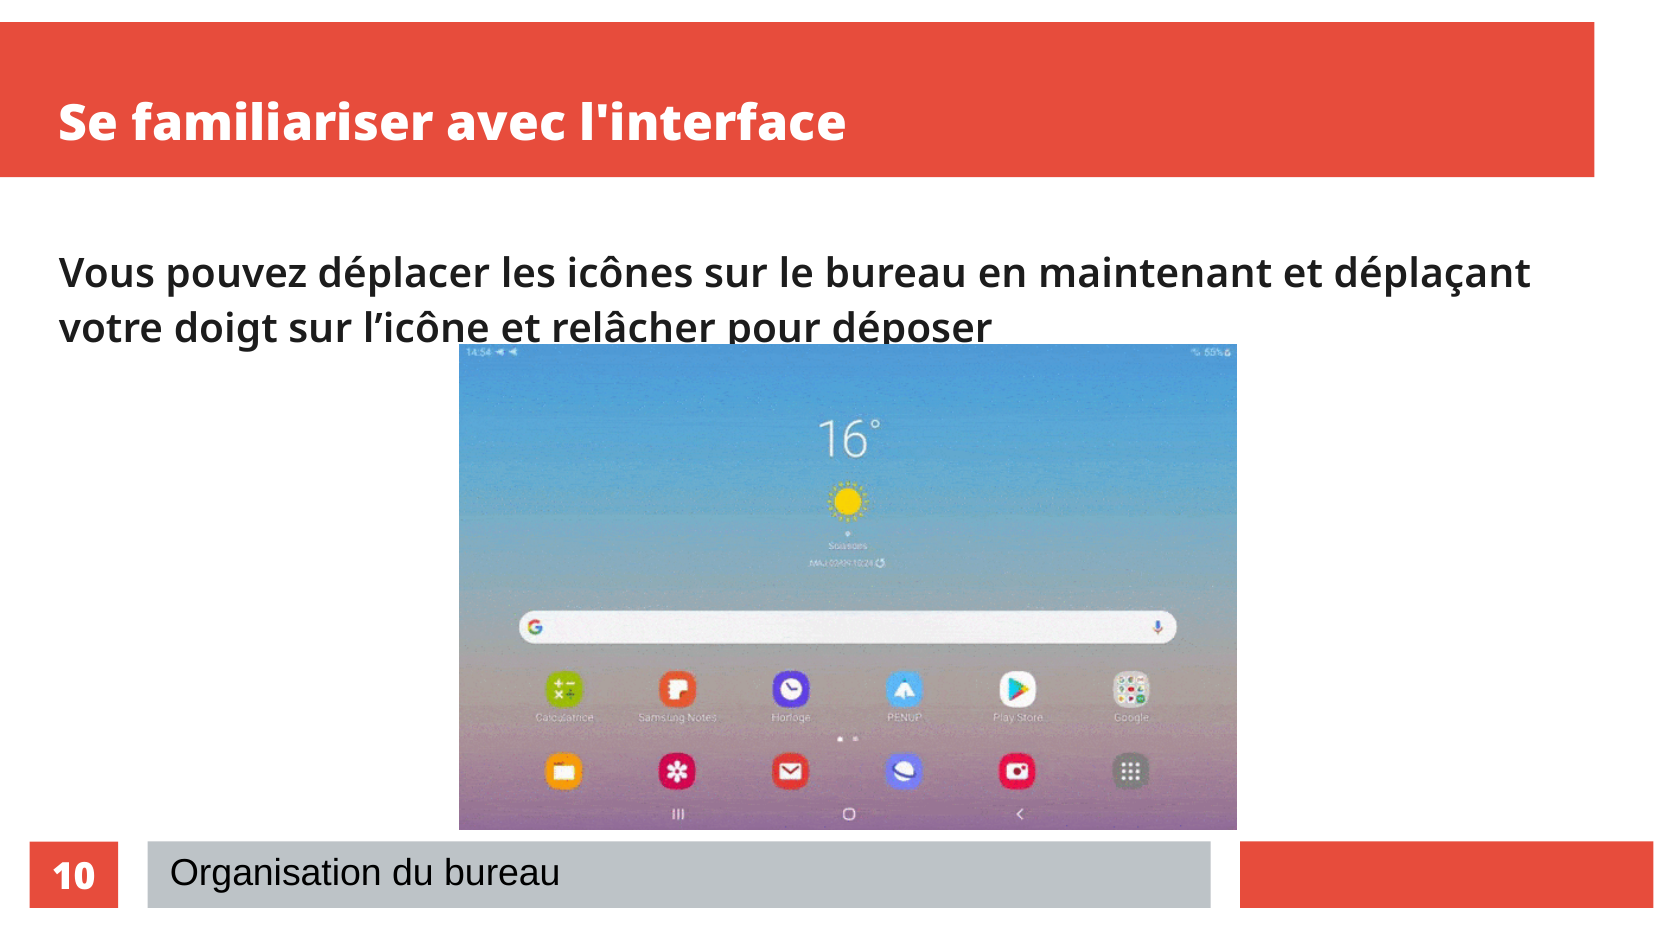

# Se familiariser avec l'interface
Vous pouvez déplacer les icônes sur le bureau en maintenant et déplaçant votre doigt sur l’icône et relâcher pour déposer
10
Organisation du bureau